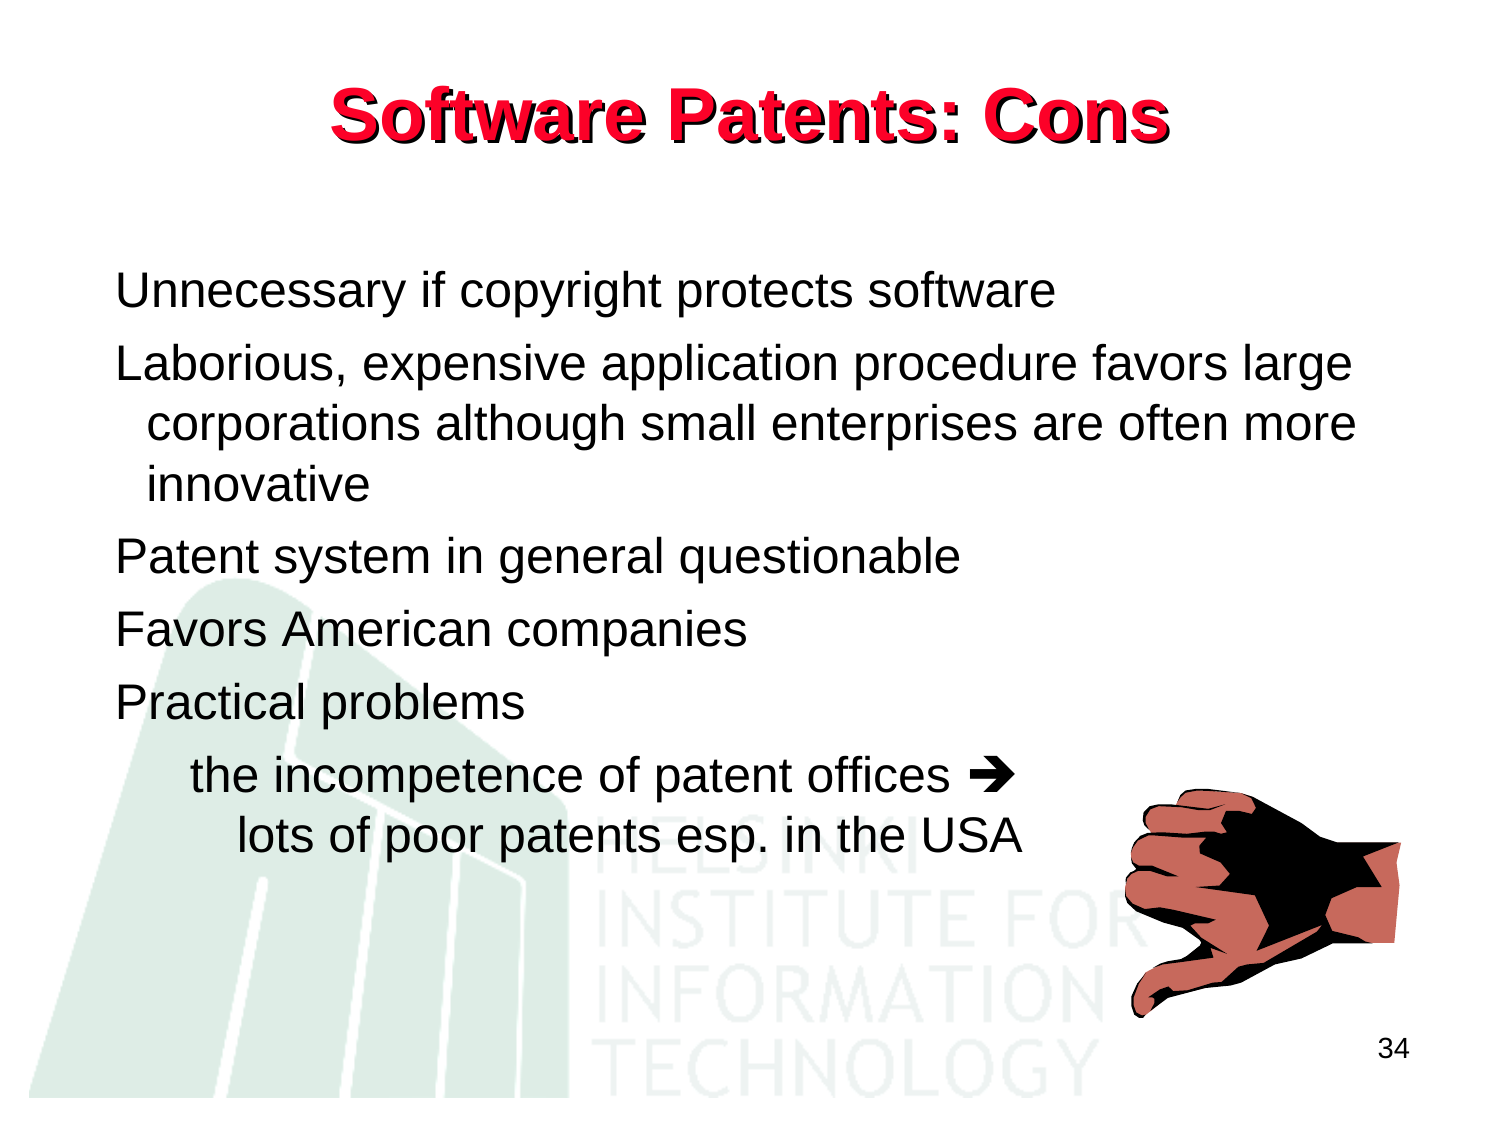

# Software Patents: Cons
Unnecessary if copyright protects software
Laborious, expensive application procedure favors large corporations although small enterprises are often more innovative
Patent system in general questionable
Favors American companies
Practical problems
the incompetence of patent offices
lots of poor patents esp. in the USA
34